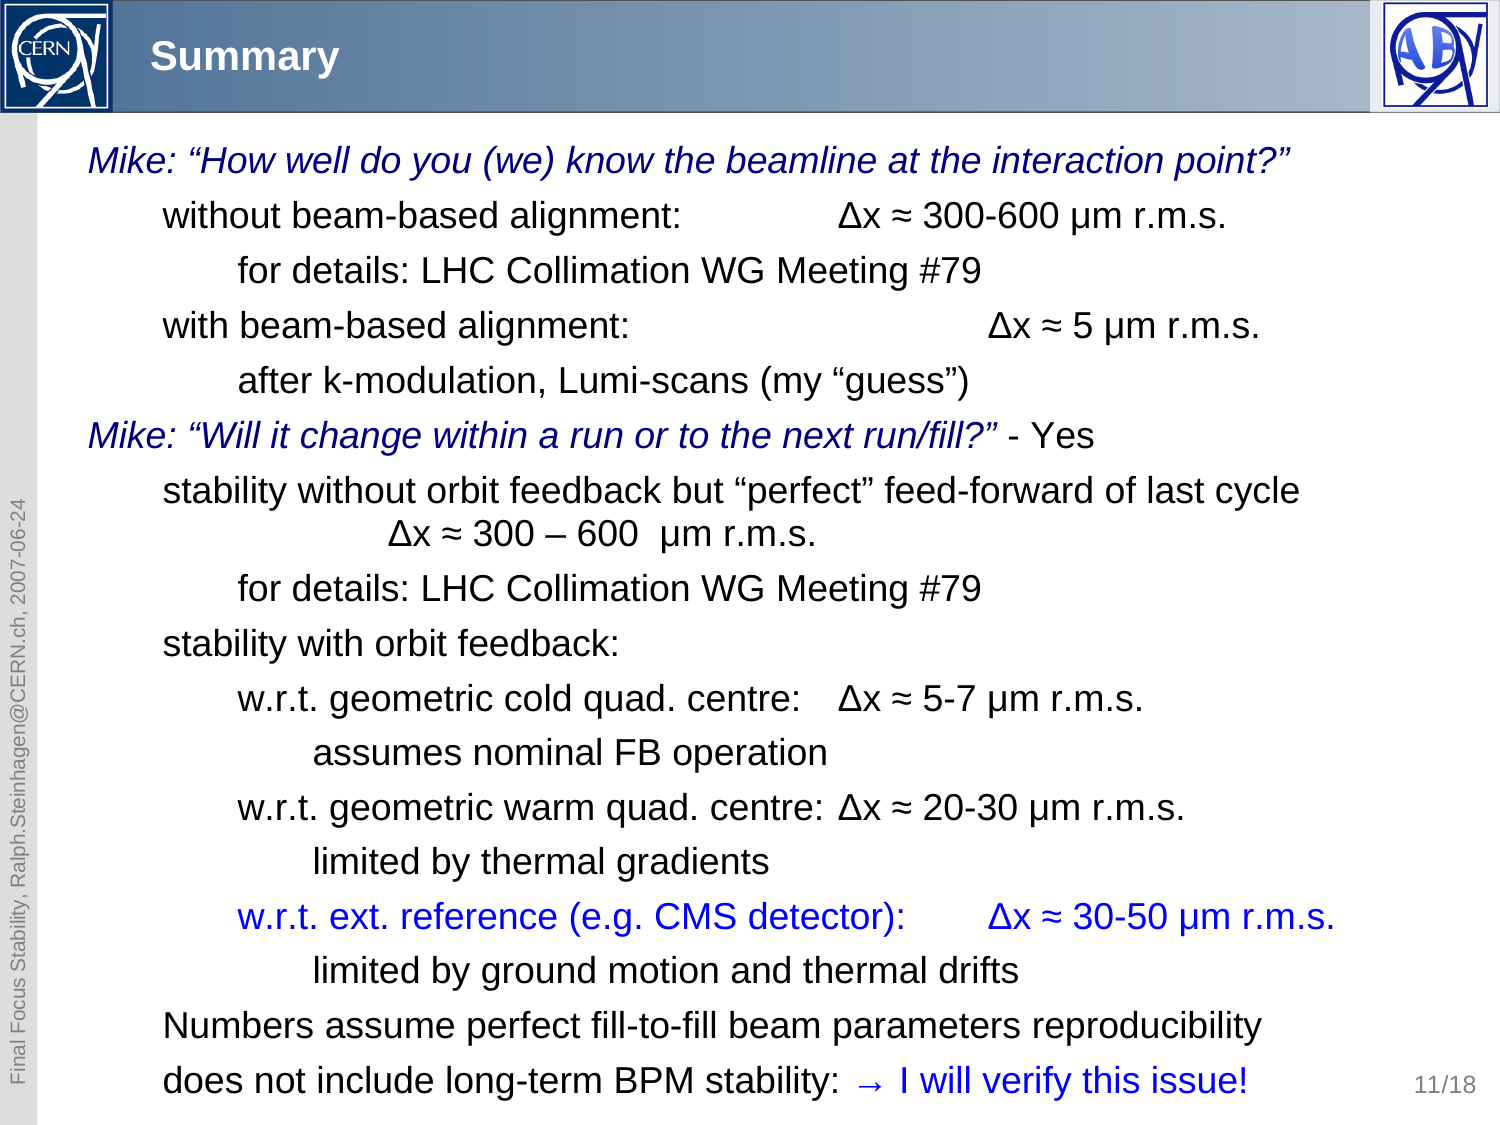

# Summary
Mike: “How well do you (we) know the beamline at the interaction point?”
without beam-based alignment:		Δx ≈ 300-600 μm r.m.s.
for details: LHC Collimation WG Meeting #79
with beam-based alignment:			Δx ≈ 5 μm r.m.s.
after k-modulation, Lumi-scans (my “guess”)
Mike: “Will it change within a run or to the next run/fill?” - Yes
stability without orbit feedback but “perfect” feed-forward of last cycle			Δx ≈ 300 – 600 μm r.m.s.
for details: LHC Collimation WG Meeting #79
stability with orbit feedback:
w.r.t. geometric cold quad. centre: 	Δx ≈ 5-7 μm r.m.s.
assumes nominal FB operation
w.r.t. geometric warm quad. centre: 	Δx ≈ 20-30 μm r.m.s.
limited by thermal gradients
w.r.t. ext. reference (e.g. CMS detector):	Δx ≈ 30-50 μm r.m.s.
limited by ground motion and thermal drifts
Numbers assume perfect fill-to-fill beam parameters reproducibility
does not include long-term BPM stability: → I will verify this issue!